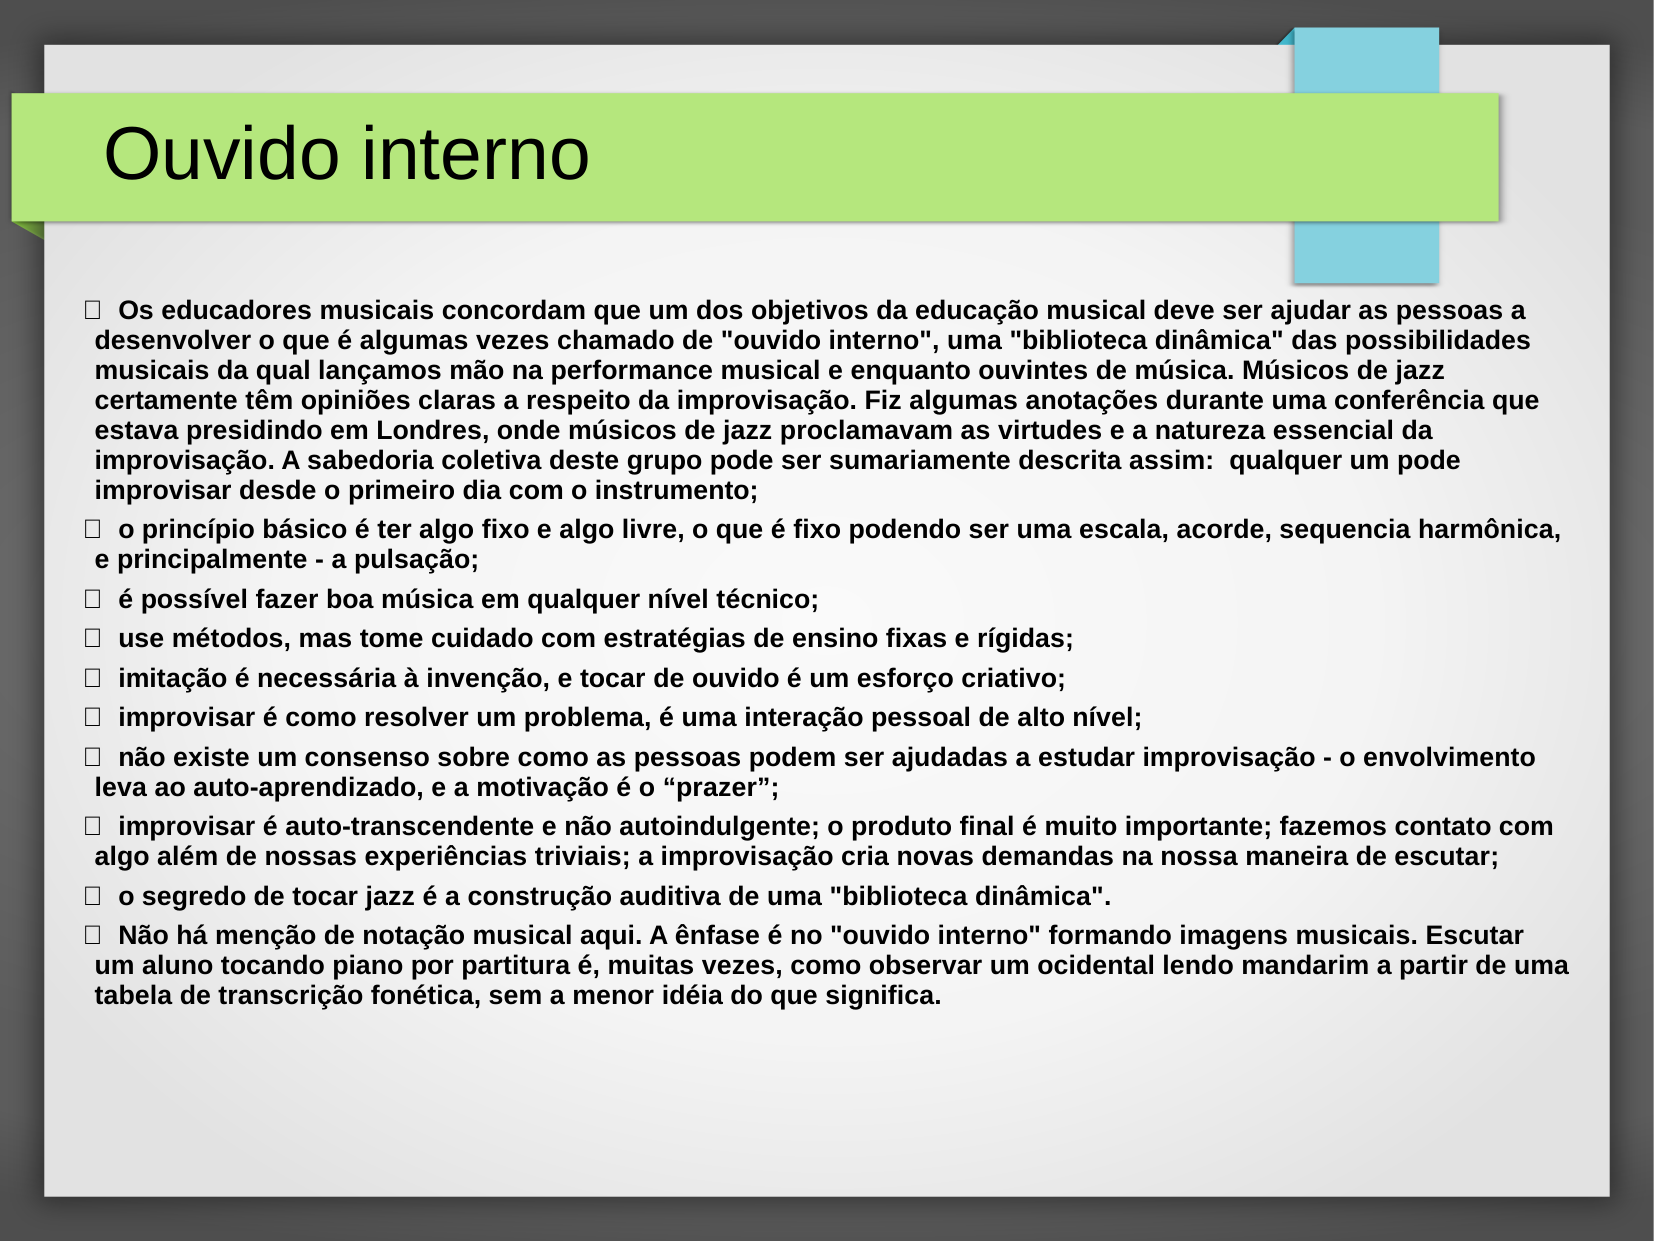

# Ouvido interno
	Os educadores musicais concordam que um dos objetivos da educação musical deve ser ajudar as pessoas a desenvolver o que é algumas vezes chamado de "ouvido interno", uma "biblioteca dinâmica" das possibilidades musicais da qual lançamos mão na performance musical e enquanto ouvintes de música. Músicos de jazz certamente têm opiniões claras a respeito da improvisação. Fiz algumas anotações durante uma conferência que estava presidindo em Londres, onde músicos de jazz proclamavam as virtudes e a natureza essencial da improvisação. A sabedoria coletiva deste grupo pode ser sumariamente descrita assim: qualquer um pode improvisar desde o primeiro dia com o instrumento;
	o princípio básico é ter algo fixo e algo livre, o que é fixo podendo ser uma escala, acorde, sequencia harmônica, e principalmente - a pulsação;
	é possível fazer boa música em qualquer nível técnico;
	use métodos, mas tome cuidado com estratégias de ensino fixas e rígidas;
	imitação é necessária à invenção, e tocar de ouvido é um esforço criativo;
	improvisar é como resolver um problema, é uma interação pessoal de alto nível;
	não existe um consenso sobre como as pessoas podem ser ajudadas a estudar improvisação - o envolvimento leva ao auto-aprendizado, e a motivação é o “prazer”;
	improvisar é auto-transcendente e não autoindulgente; o produto final é muito importante; fazemos contato com algo além de nossas experiências triviais; a improvisação cria novas demandas na nossa maneira de escutar;
	o segredo de tocar jazz é a construção auditiva de uma "biblioteca dinâmica".
	Não há menção de notação musical aqui. A ênfase é no "ouvido interno" formando imagens musicais. Escutar um aluno tocando piano por partitura é, muitas vezes, como observar um ocidental lendo mandarim a partir de uma tabela de transcrição fonética, sem a menor idéia do que significa.